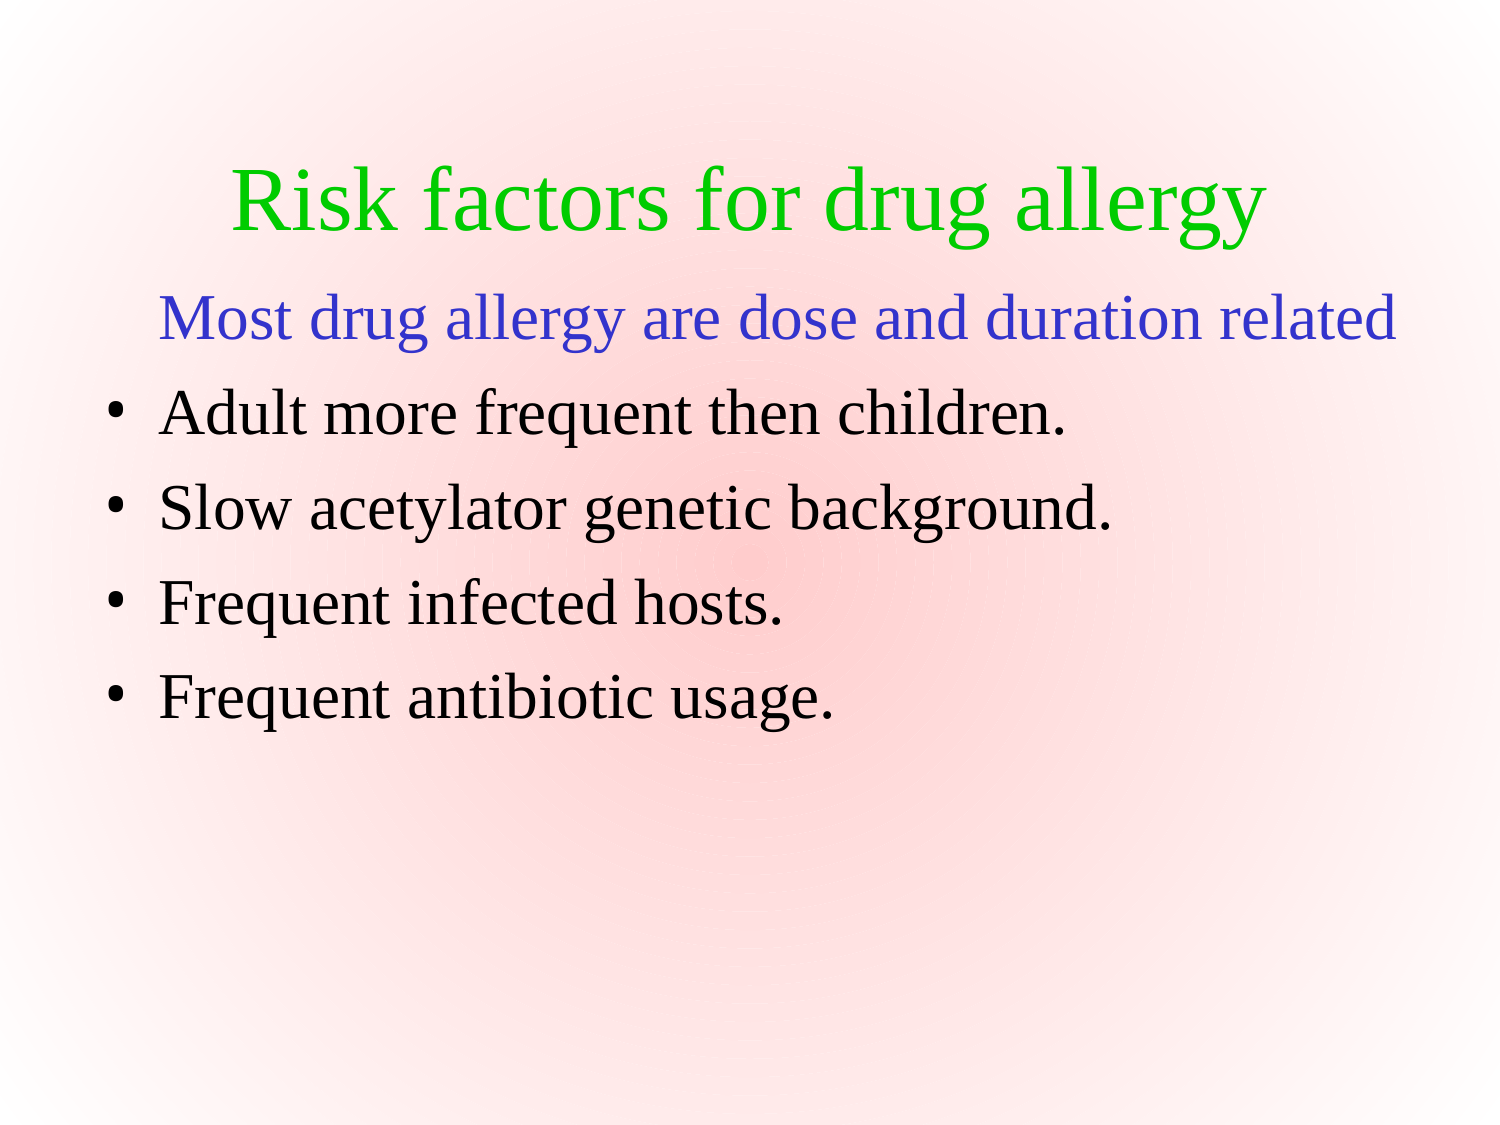

# Risk factors for drug allergy
Most drug allergy are dose and duration related
Adult more frequent then children.
Slow acetylator genetic background.
Frequent infected hosts.
Frequent antibiotic usage.